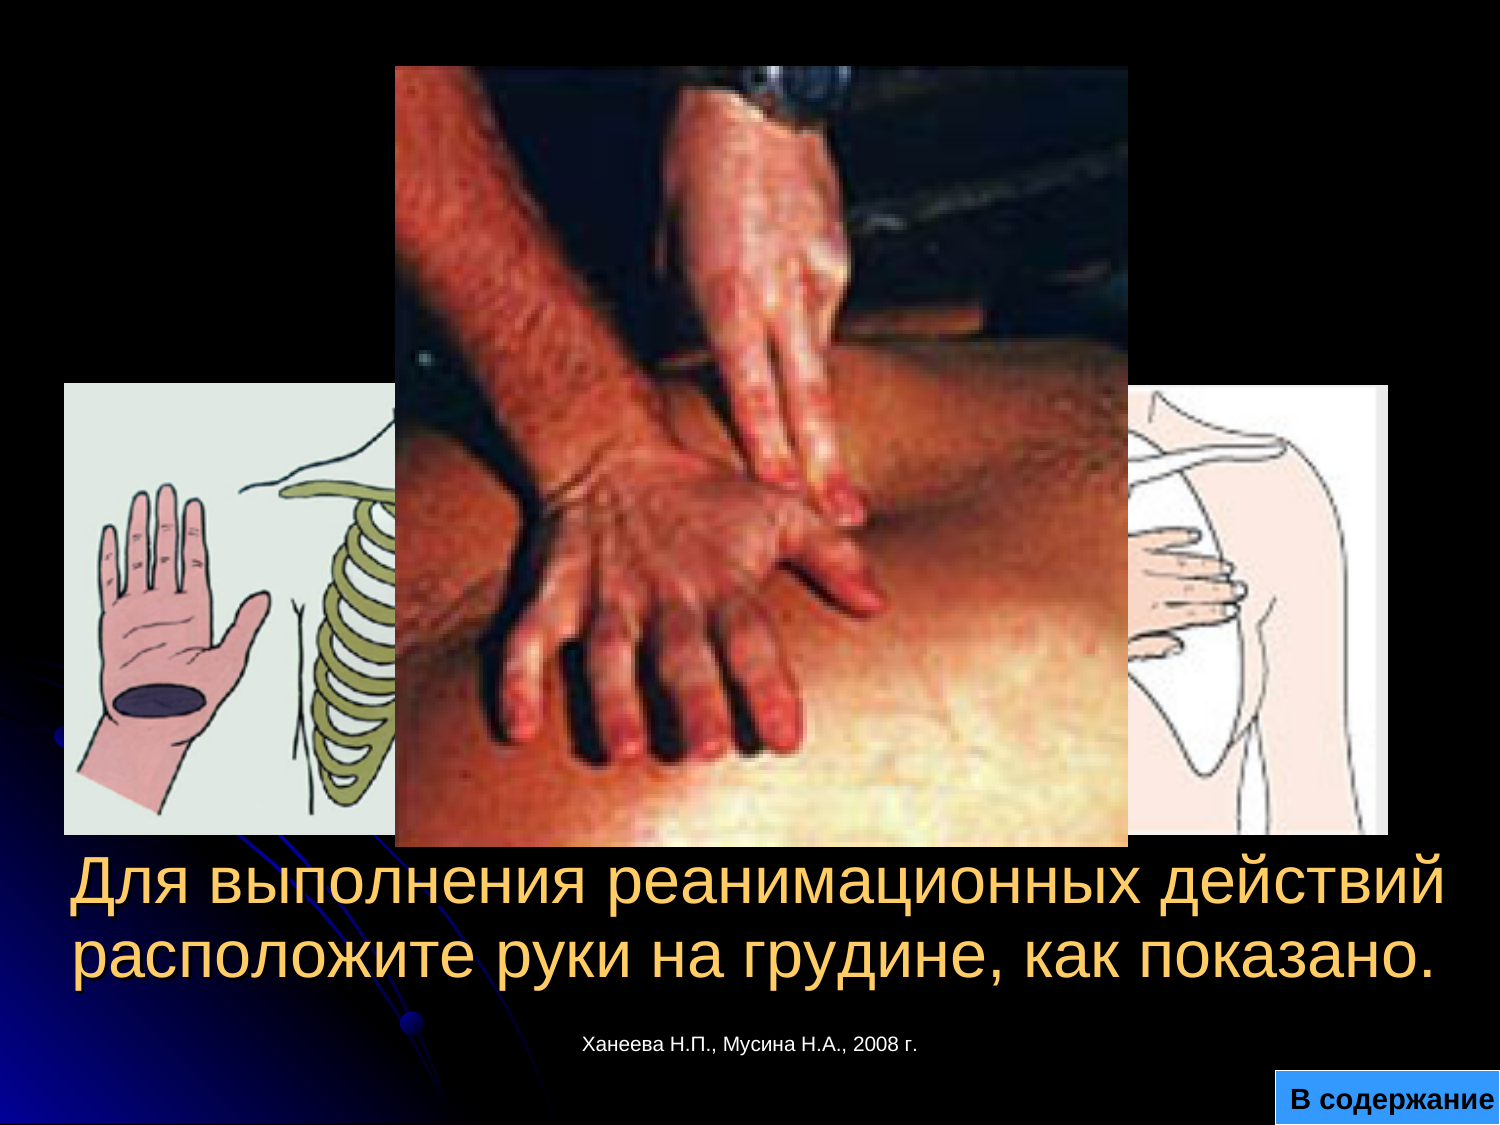

# Для выполнения реанимационных действий расположите руки на грудине, как показано.
Ханеева Н.П., Мусина Н.А., 2008 г.
В содержание